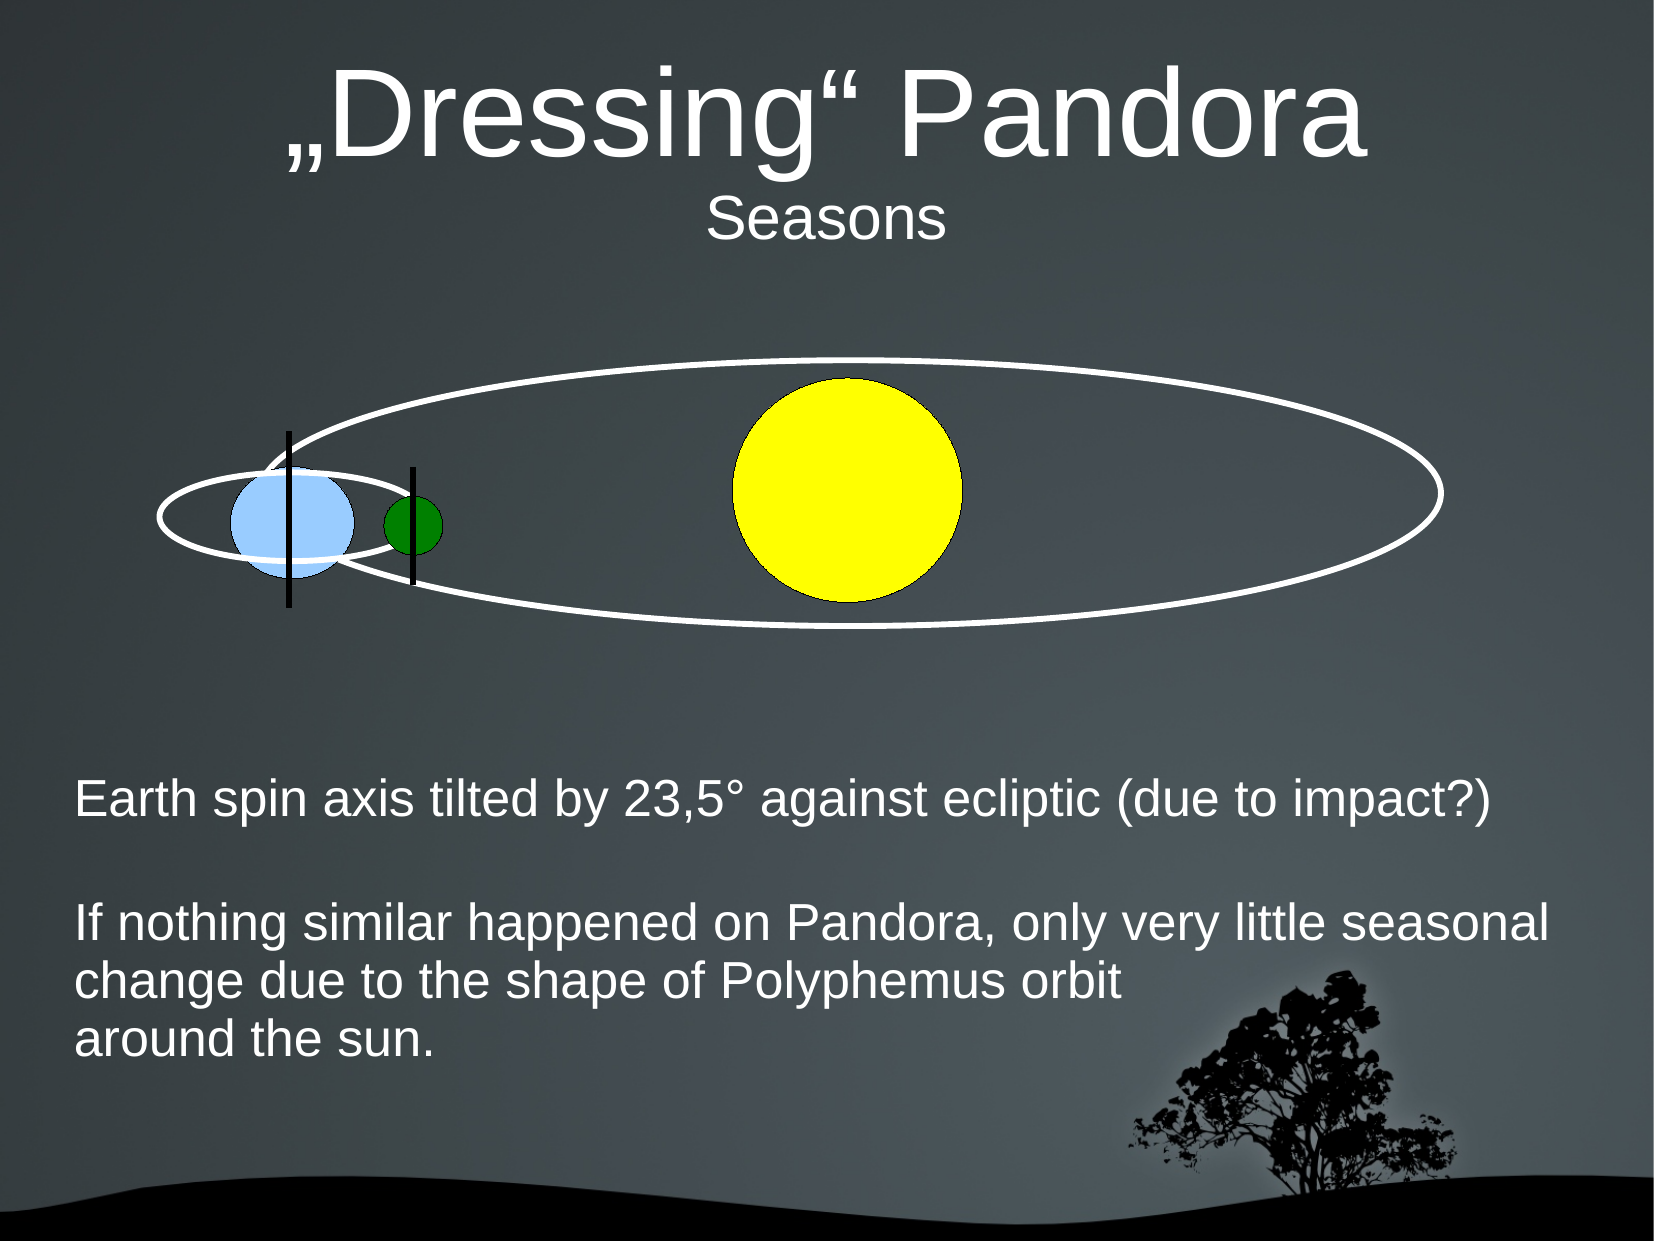

„Dressing“ Pandora
Seasons
Earth spin axis tilted by 23,5° against ecliptic (due to impact?)
If nothing similar happened on Pandora, only very little seasonal
change due to the shape of Polyphemus orbit
around the sun.